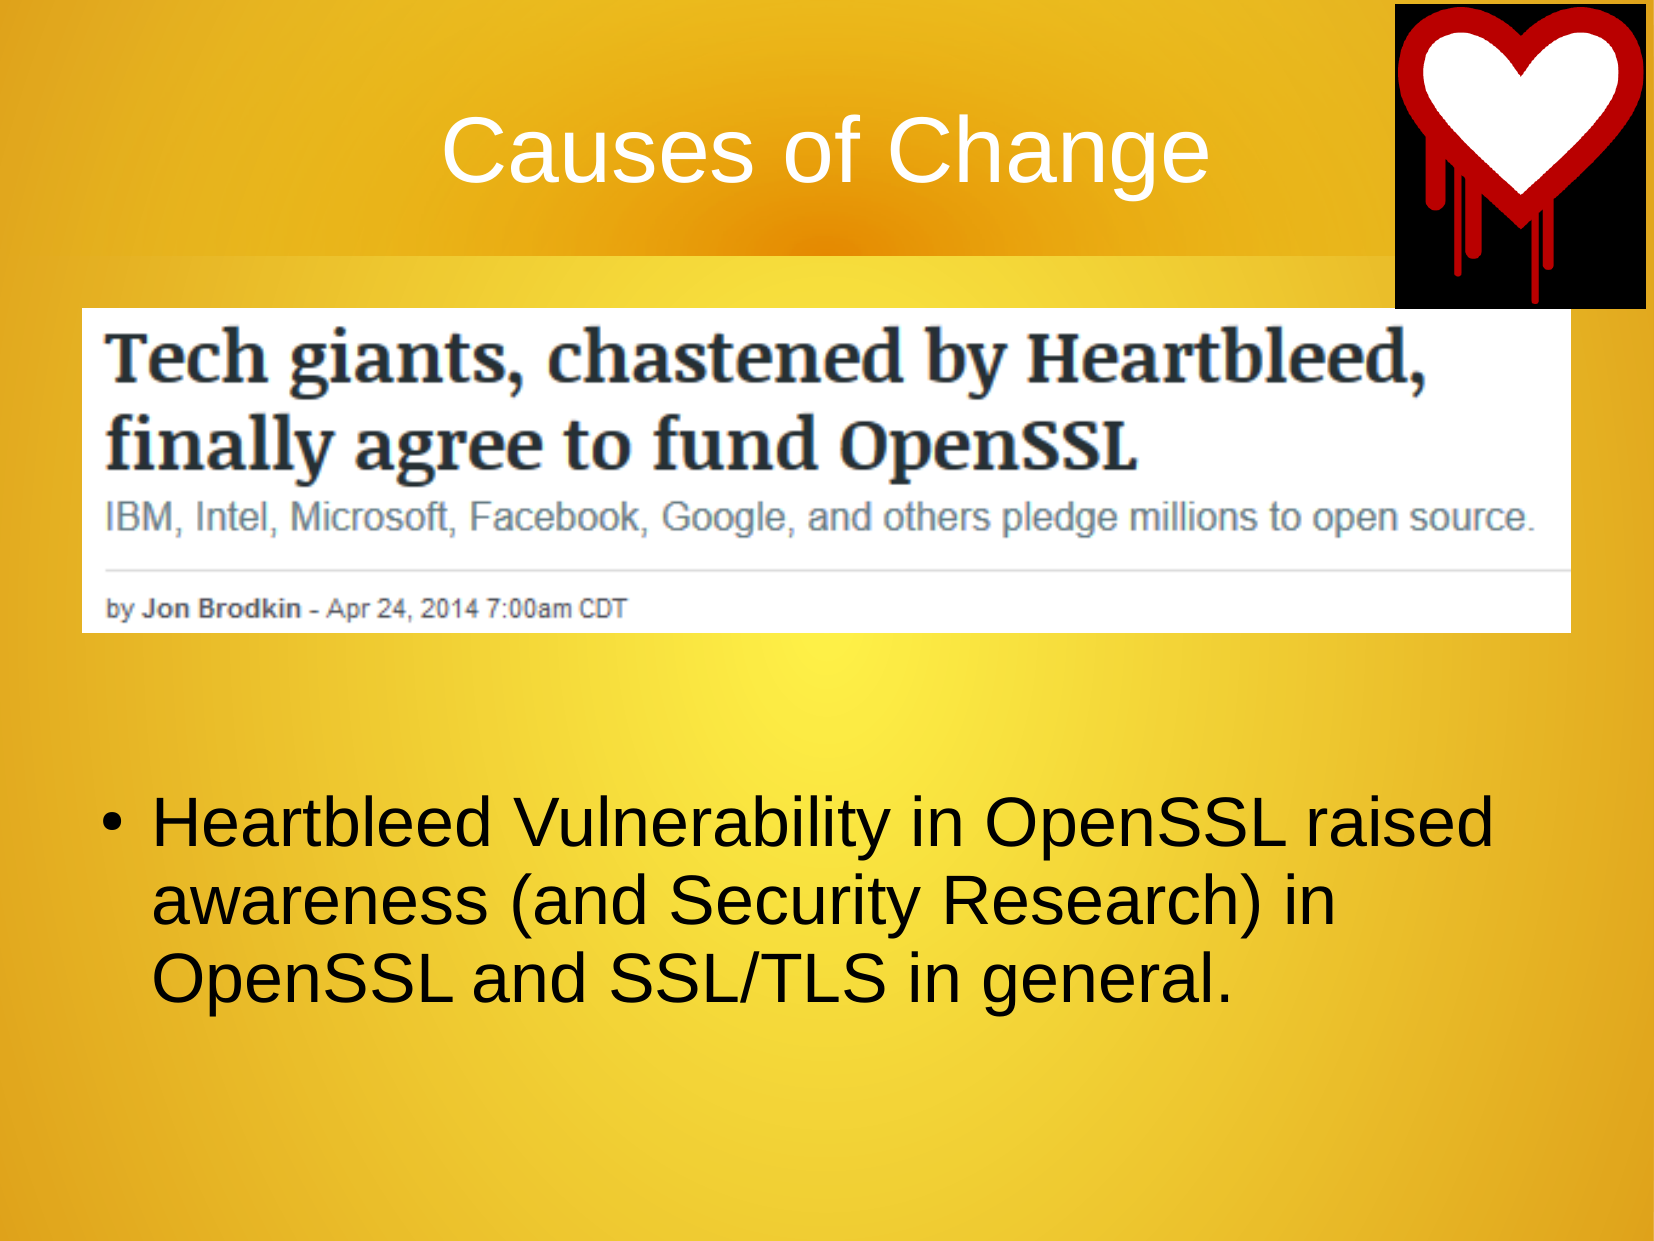

# Causes of Change
Heartbleed Vulnerability in OpenSSL raised awareness (and Security Research) in OpenSSL and SSL/TLS in general.